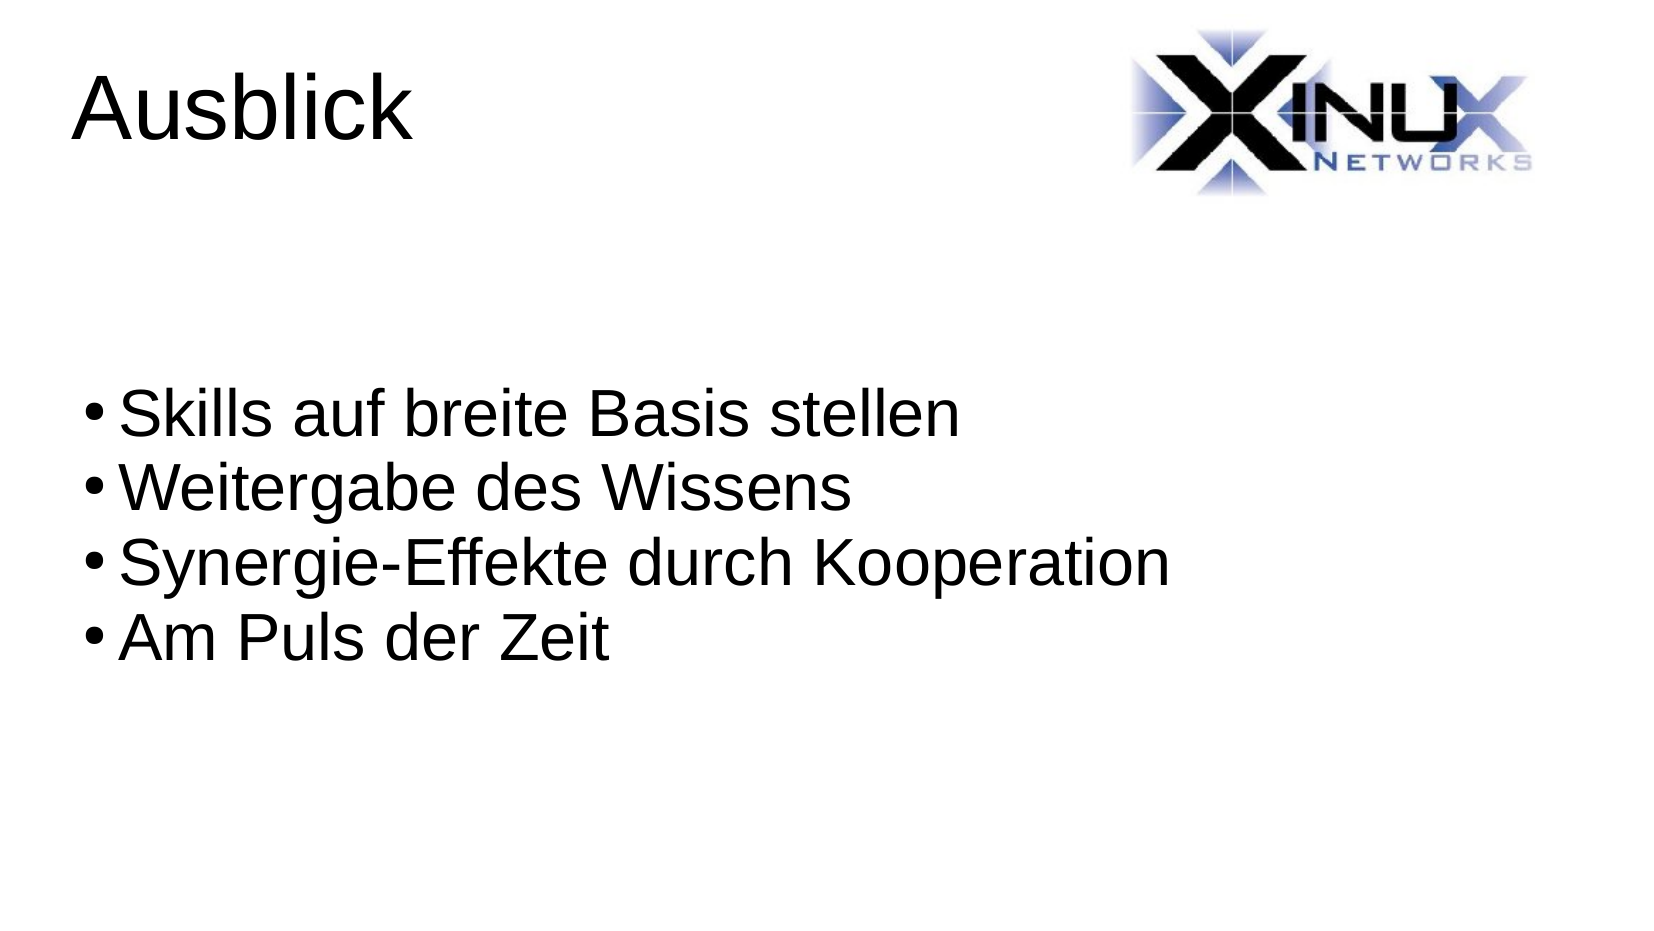

# Ausblick
Skills auf breite Basis stellen
Weitergabe des Wissens
Synergie-Effekte durch Kooperation
Am Puls der Zeit